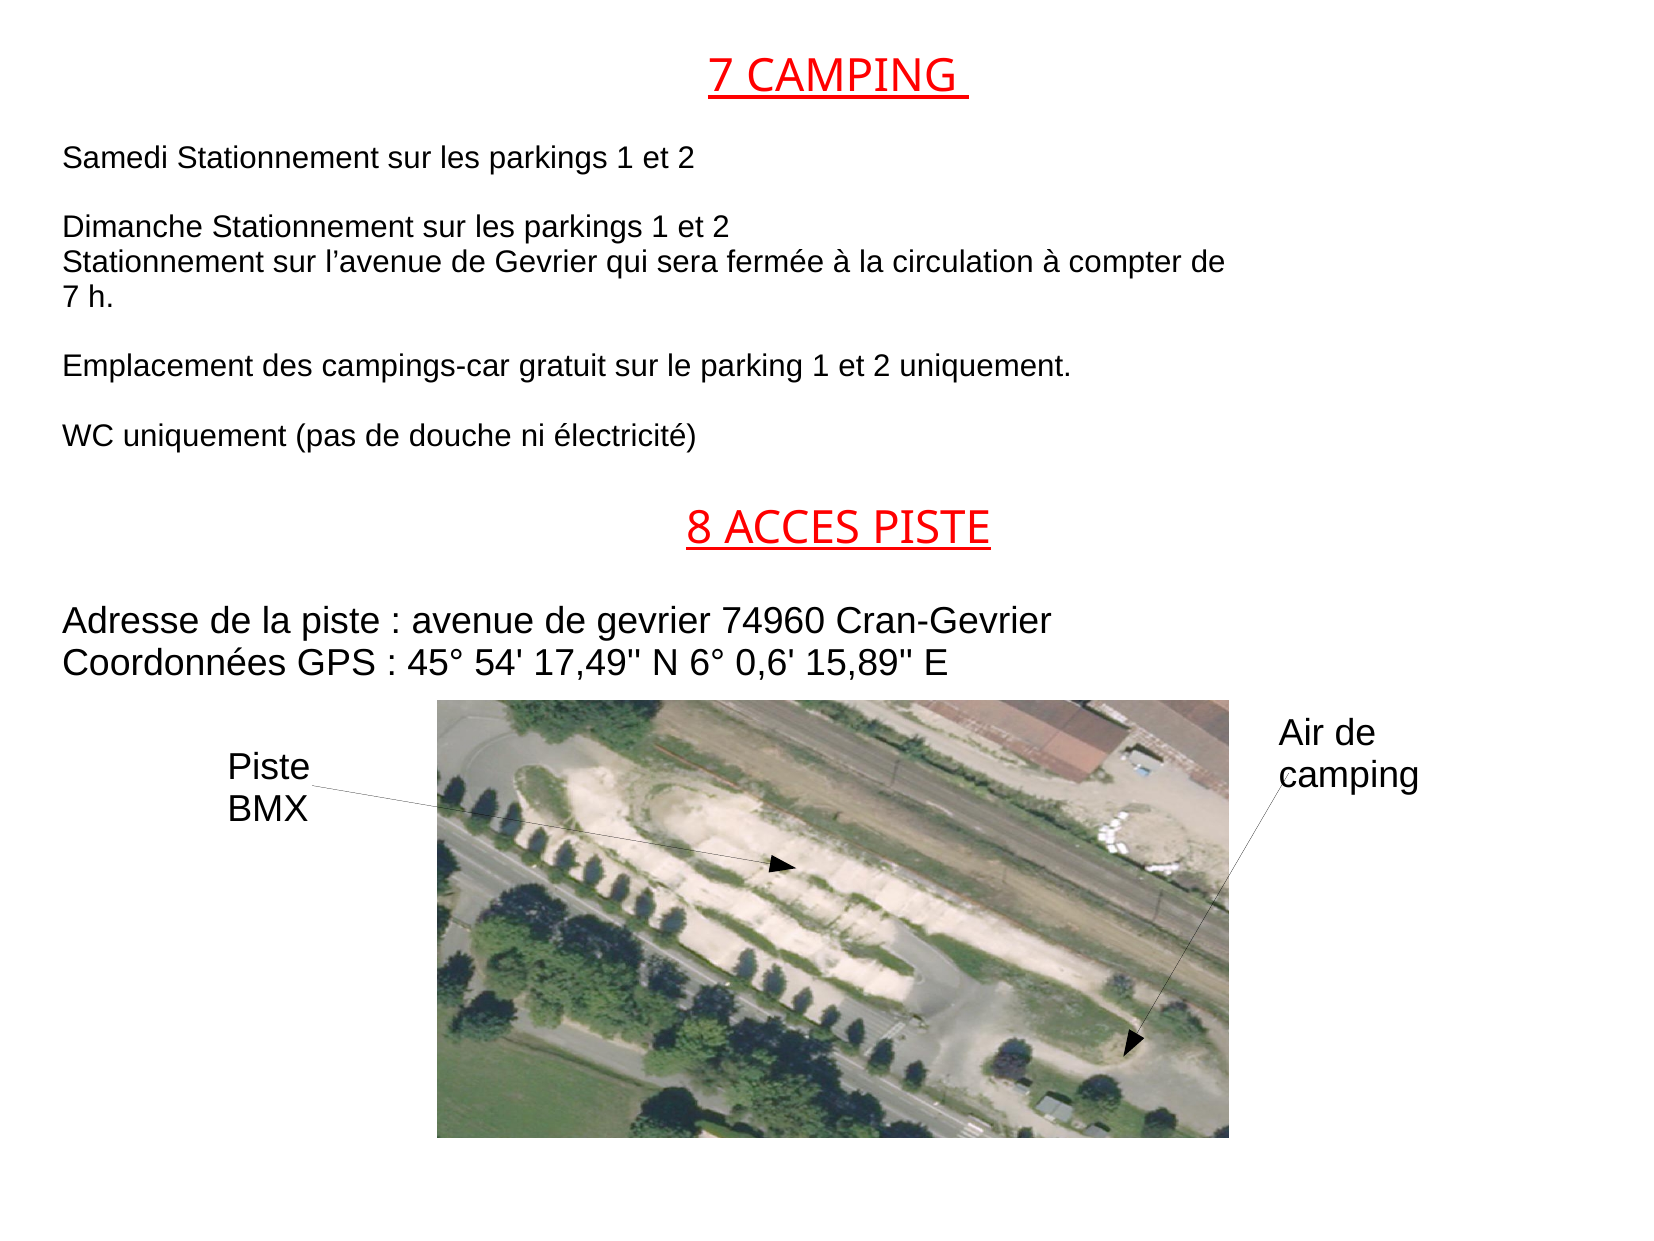

7 CAMPING
Samedi Stationnement sur les parkings 1 et 2
Dimanche Stationnement sur les parkings 1 et 2
Stationnement sur l’avenue de Gevrier qui sera fermée à la circulation à compter de
7 h.
Emplacement des campings-car gratuit sur le parking 1 et 2 uniquement.
WC uniquement (pas de douche ni électricité)
8 ACCES PISTE
Adresse de la piste : avenue de gevrier 74960 Cran-Gevrier
Coordonnées GPS : 45° 54' 17,49'' N 6° 0,6' 15,89'' E
Air de camping
Piste BMX